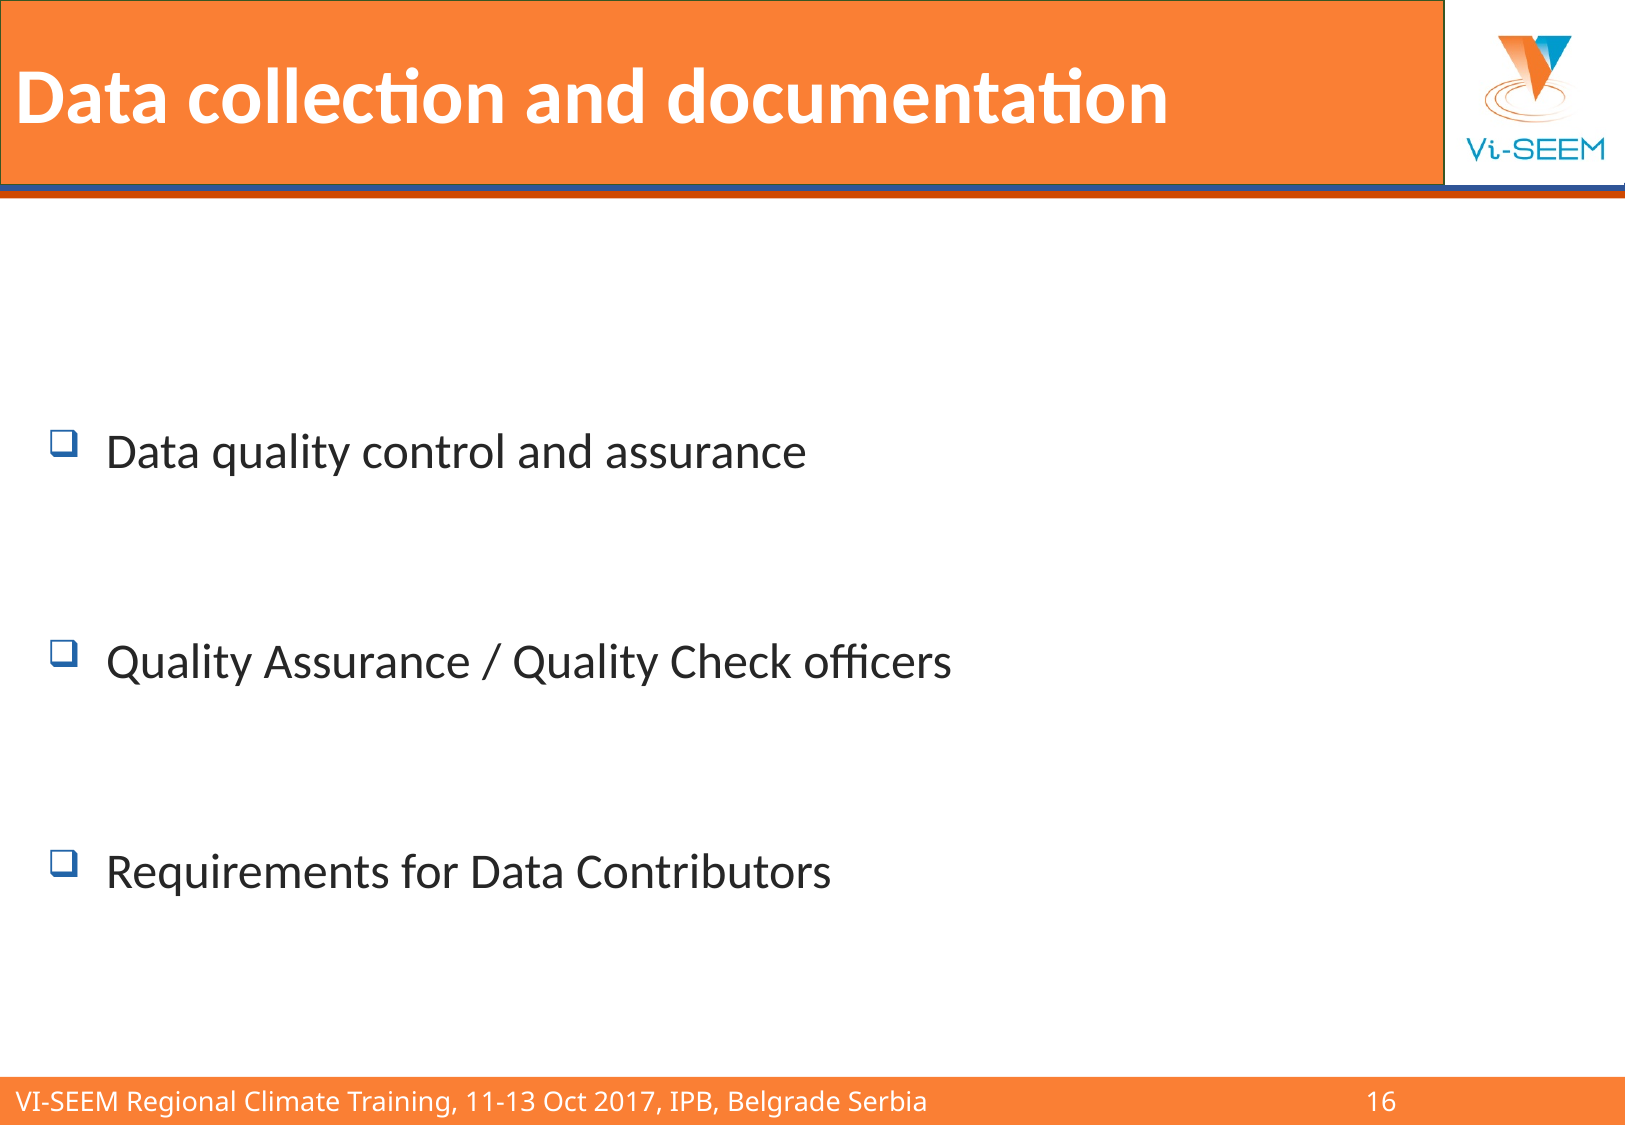

# Data collection and documentation
Data quality control and assurance
Quality Assurance / Quality Check officers
Requirements for Data Contributors
VI-SEEM Regional Climate Training, 11-13 Oct 2017, IPB, Belgrade Serbia